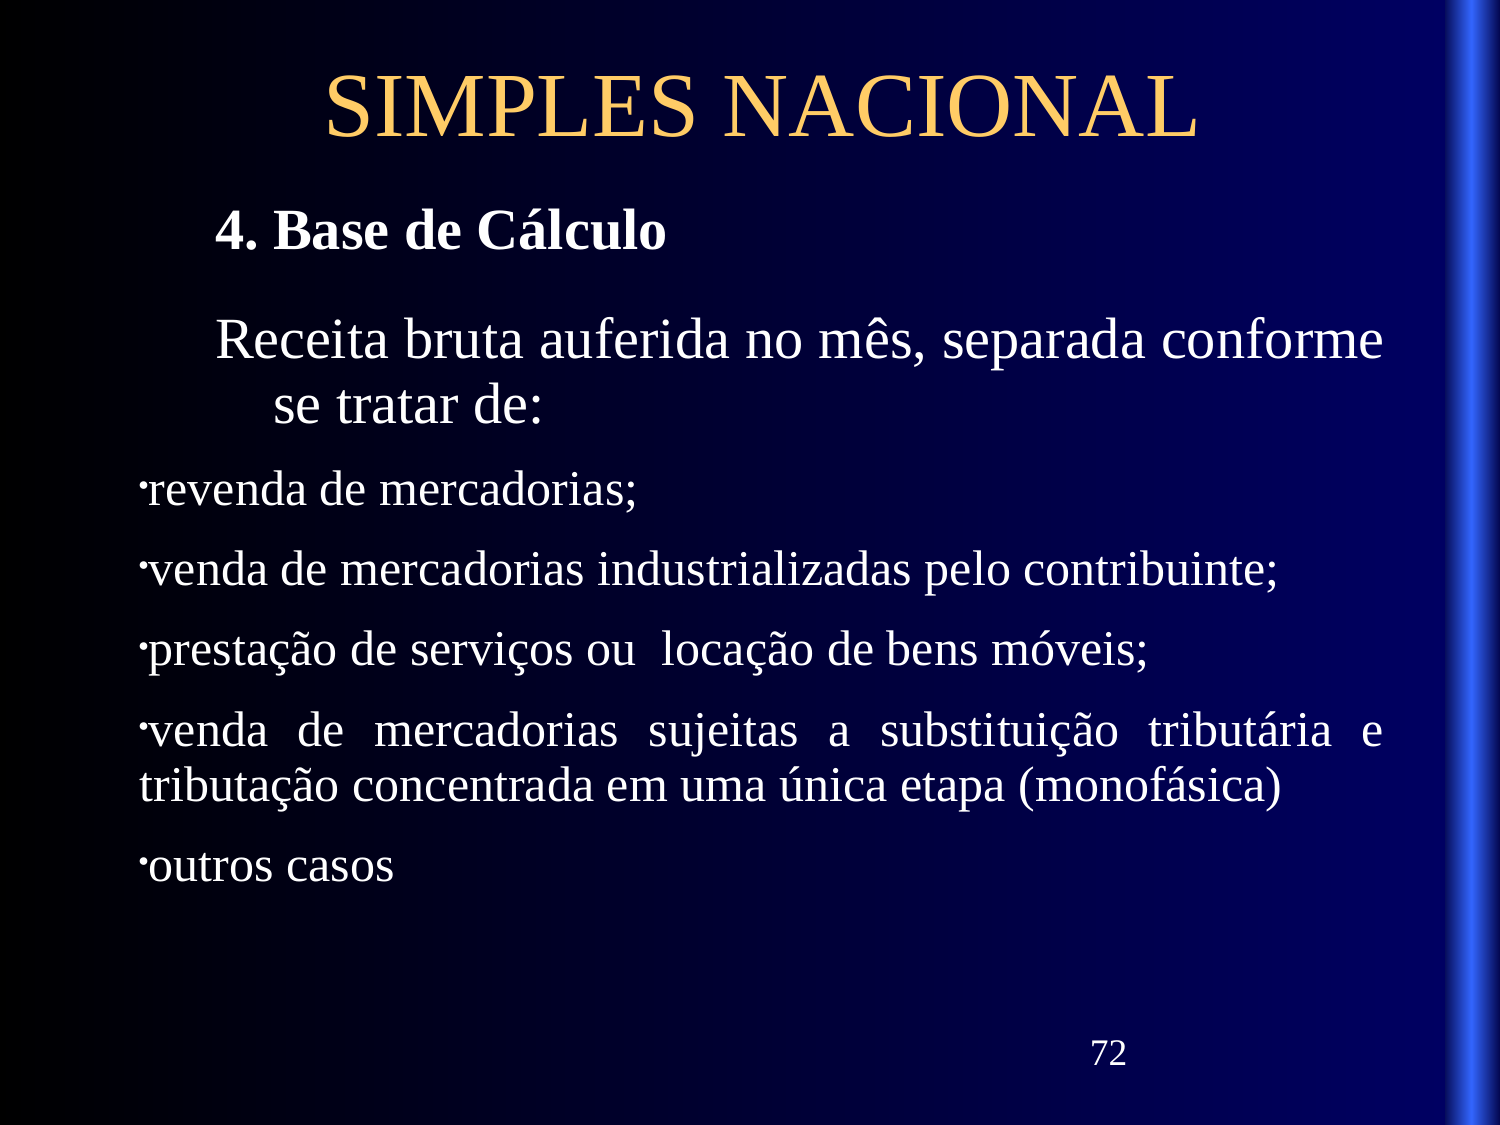

# SIMPLES NACIONAL
4. Base de Cálculo
Receita bruta auferida no mês, separada conforme se tratar de:
revenda de mercadorias;
venda de mercadorias industrializadas pelo contribuinte;
prestação de serviços ou locação de bens móveis;
venda de mercadorias sujeitas a substituição tributária e tributação concentrada em uma única etapa (monofásica)
outros casos